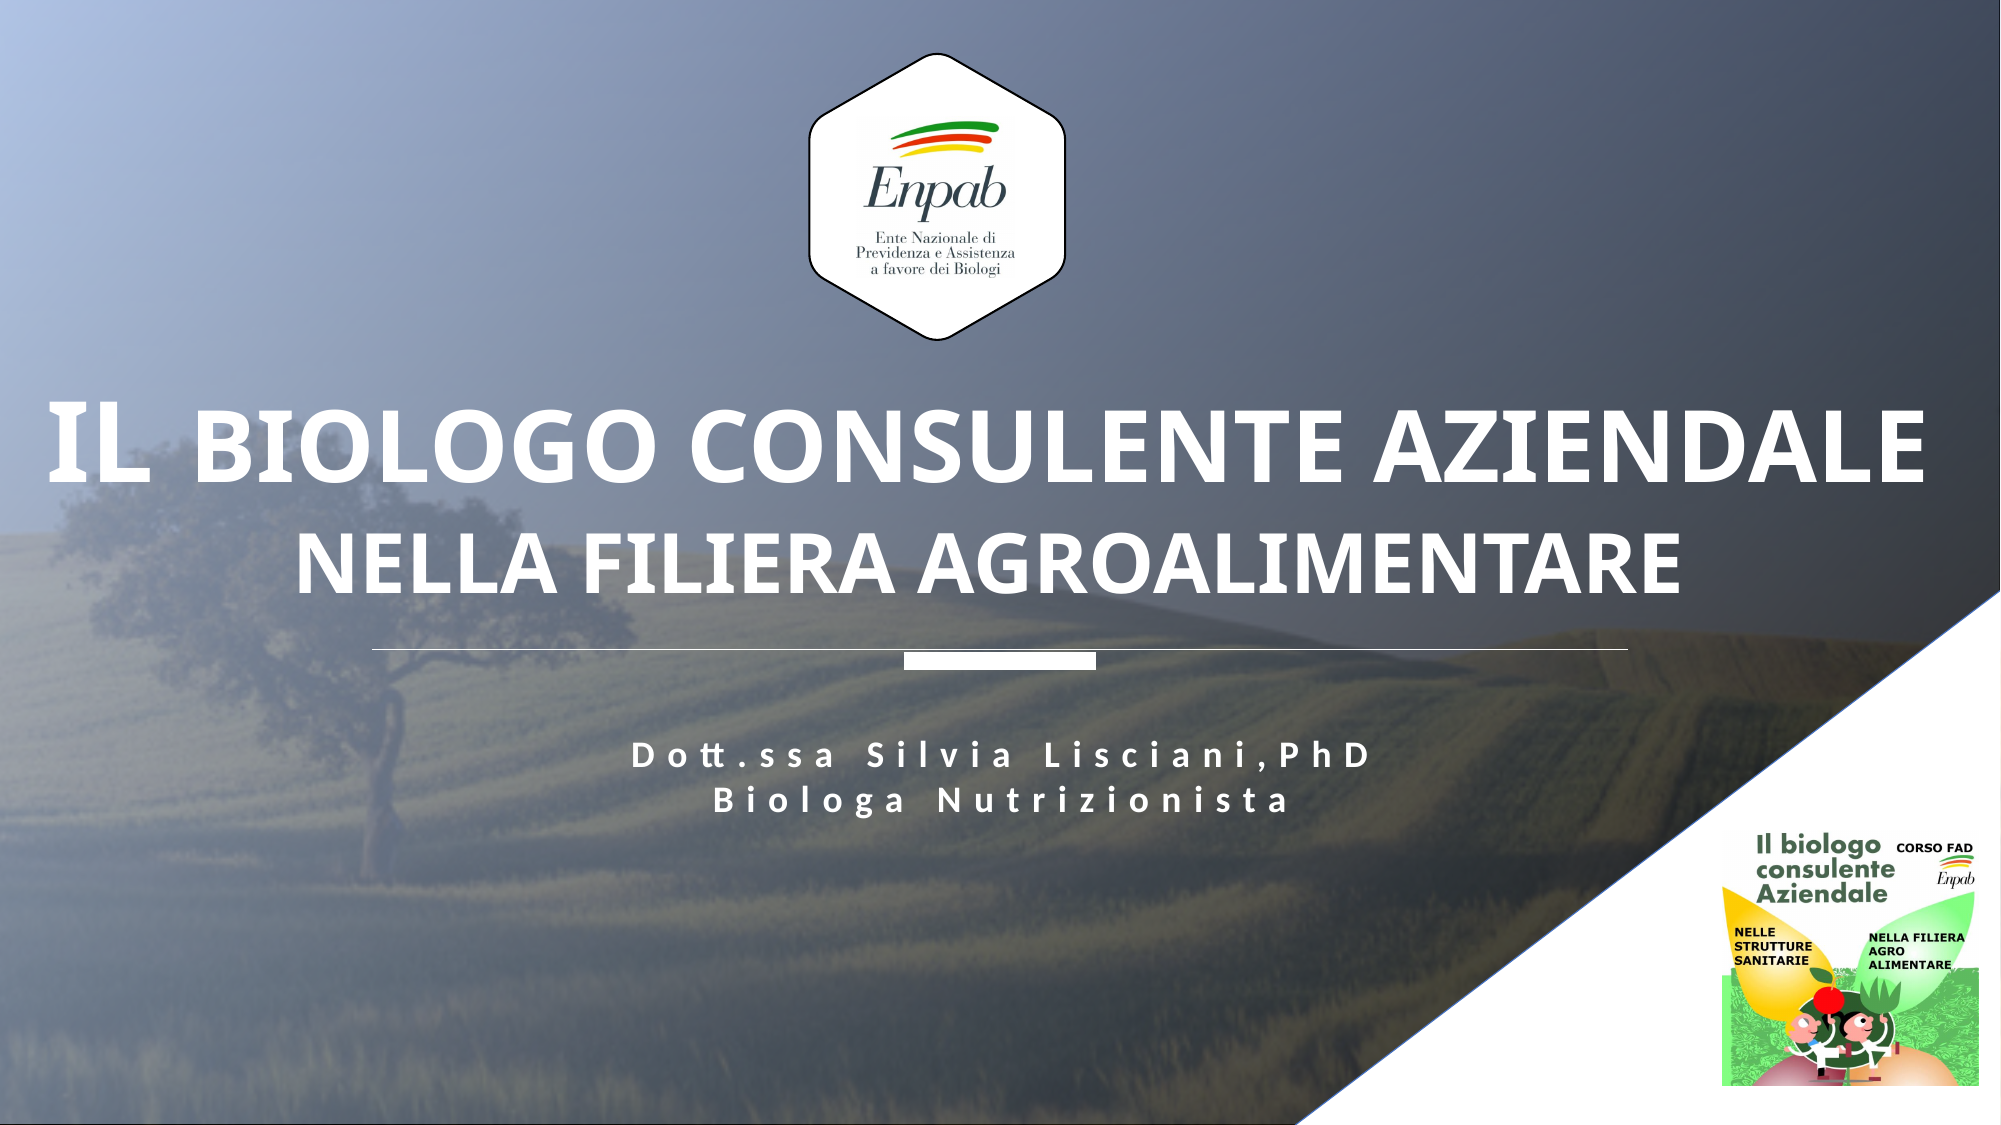

IL BIOLOGO CONSULENTE AZIENDALE
NELLA FILIERA AGROALIMENTARE
Dott.ssa Silvia Lisciani,PhD
Biologa Nutrizionista